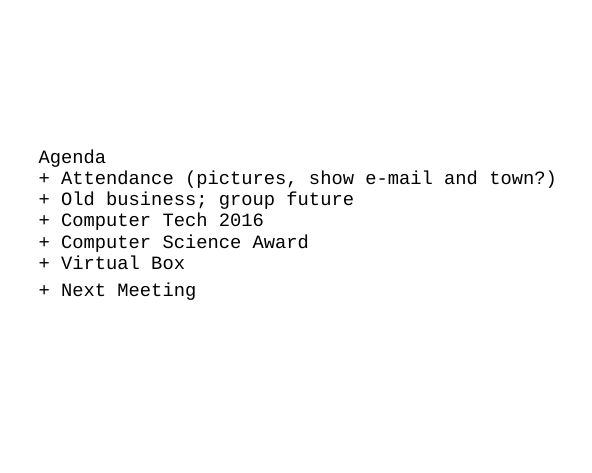

Agenda
+ Attendance (pictures, show e-mail and town?)
+ Old business; group future
+ Computer Tech 2016
+ Computer Science Award
+ Virtual Box
+ Next Meeting